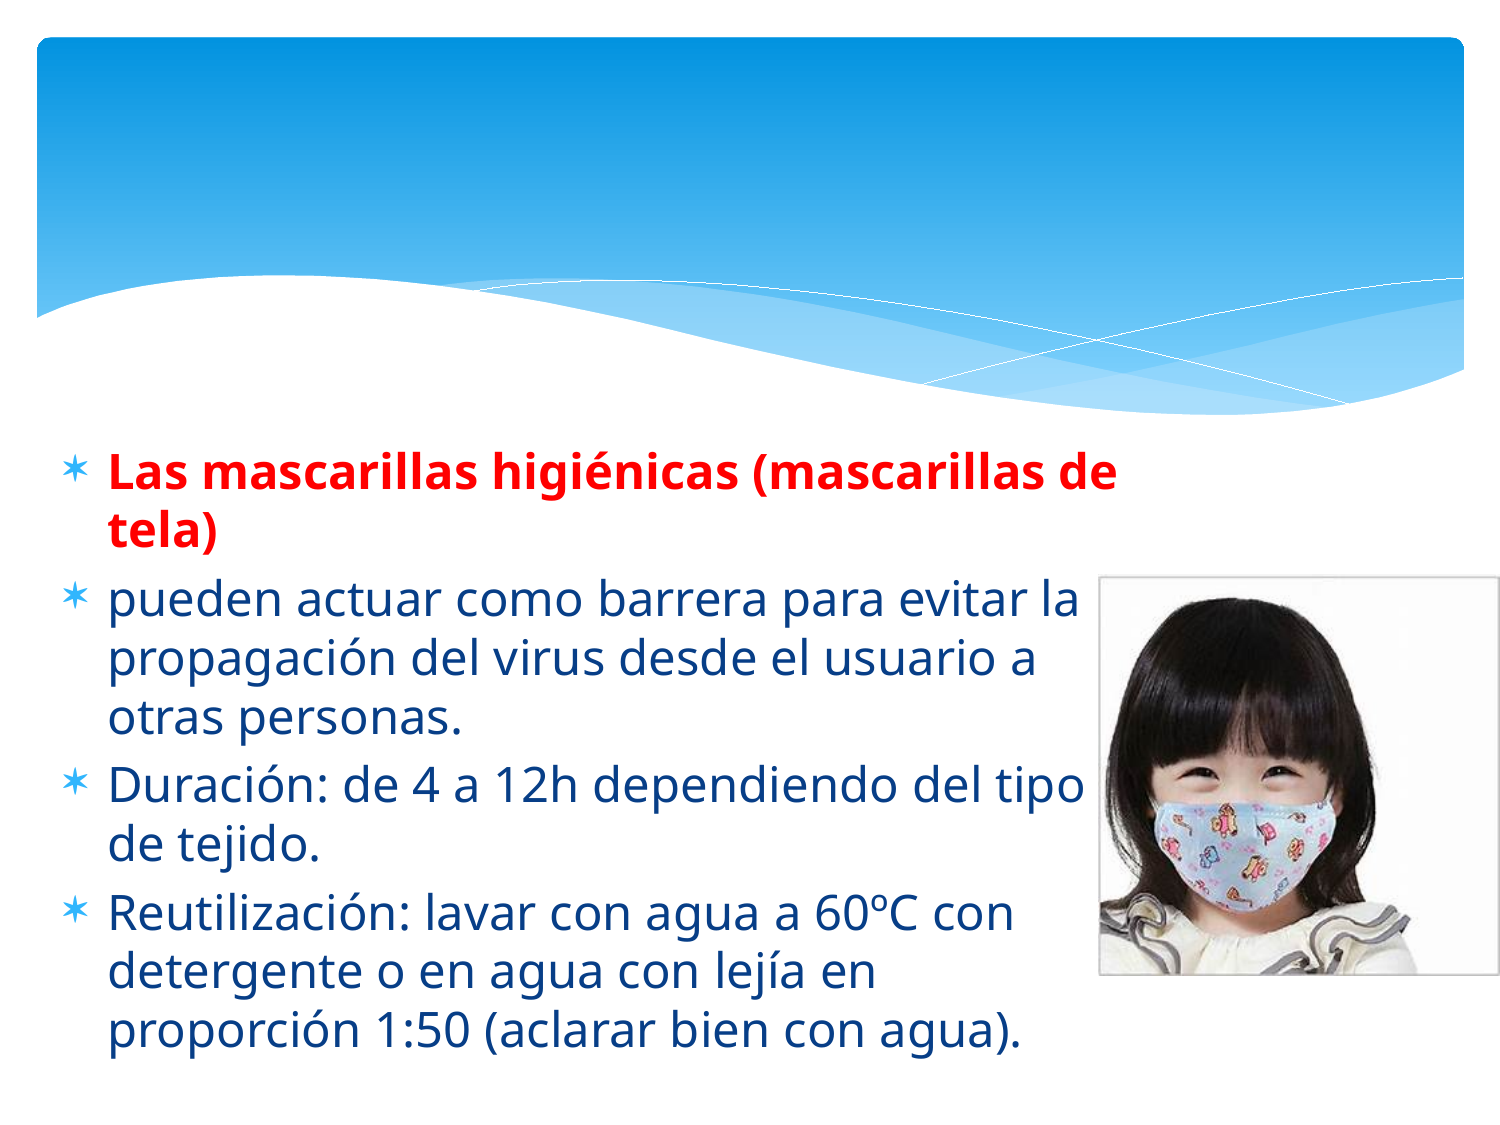

# Las mascarillas higiénicas (mascarillas de tela)
pueden actuar como barrera para evitar la propagación del virus desde el usuario a otras personas.
Duración: de 4 a 12h dependiendo del tipo de tejido.
Reutilización: lavar con agua a 60ºC con detergente o en agua con lejía en proporción 1:50 (aclarar bien con agua).